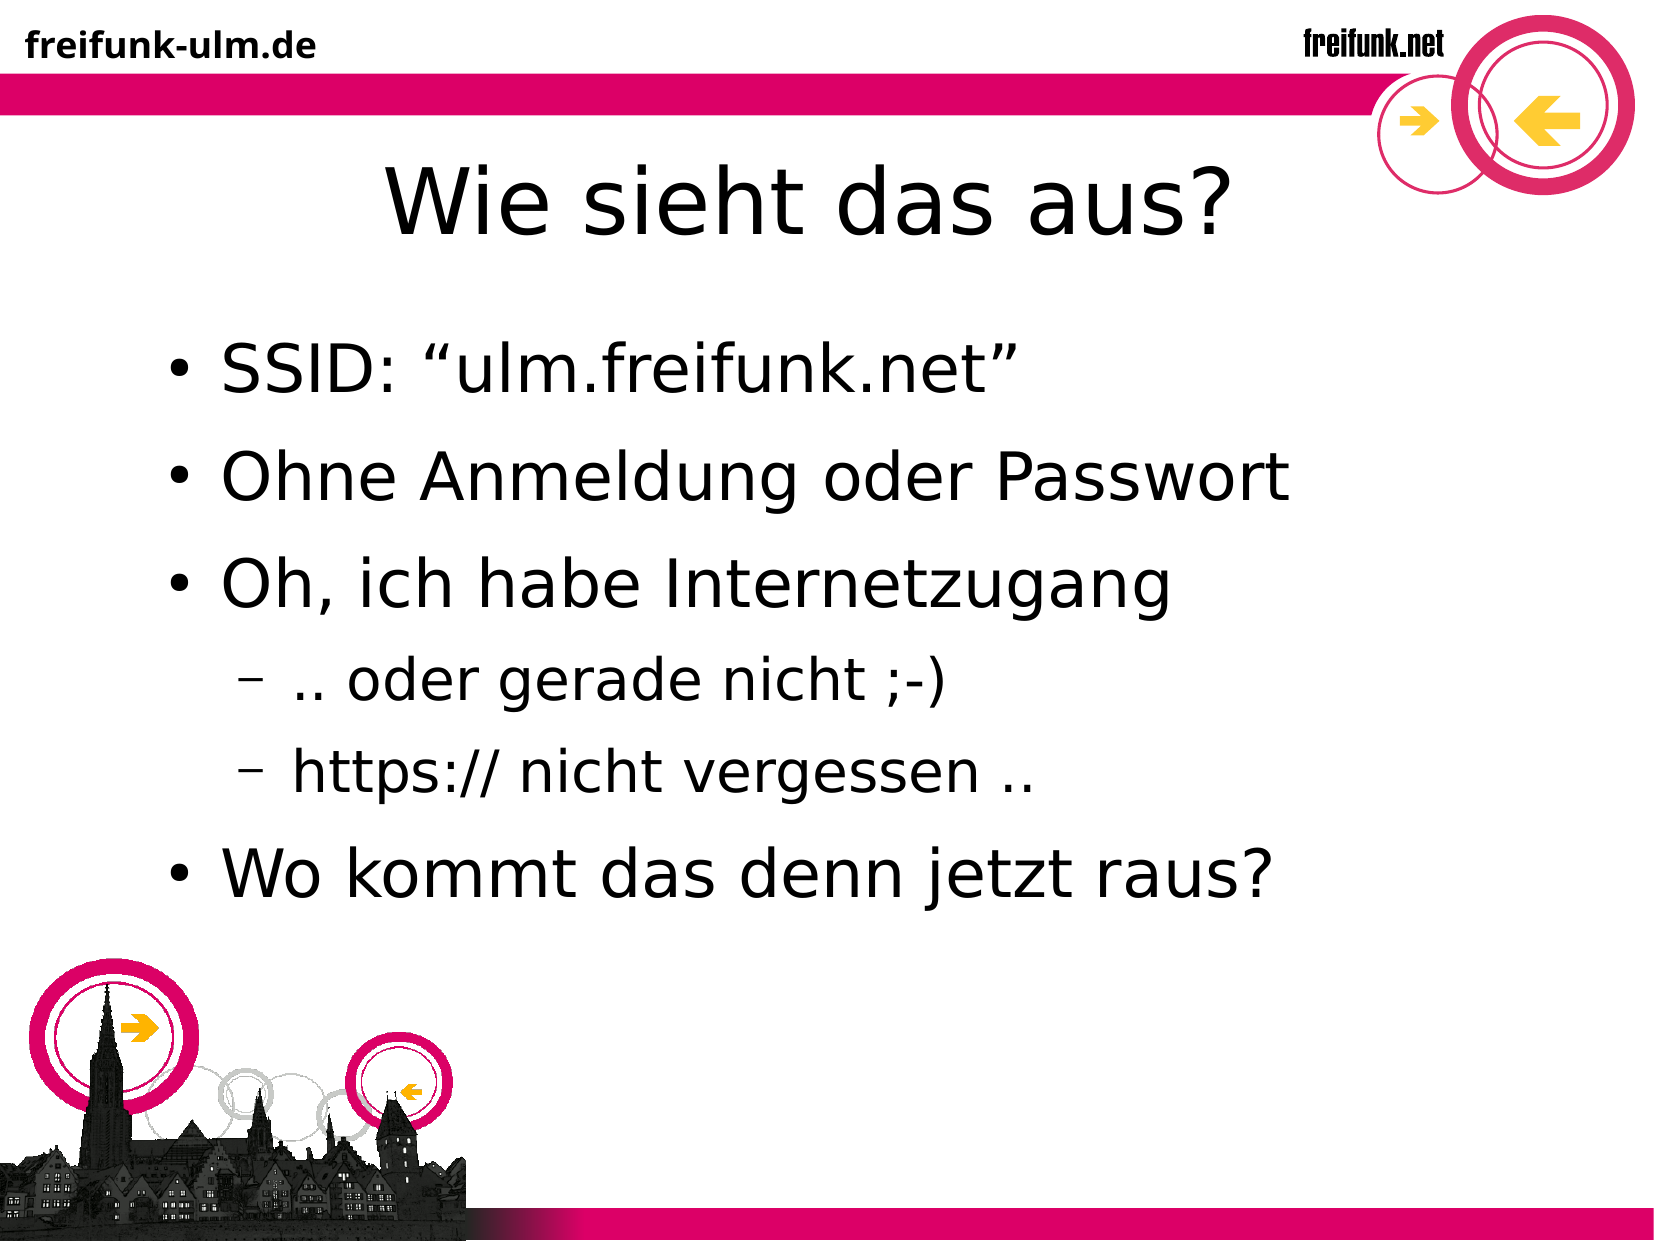

# Wie sieht das aus?
SSID: “ulm.freifunk.net”
Ohne Anmeldung oder Passwort
Oh, ich habe Internetzugang
.. oder gerade nicht ;-)
https:// nicht vergessen ..
Wo kommt das denn jetzt raus?